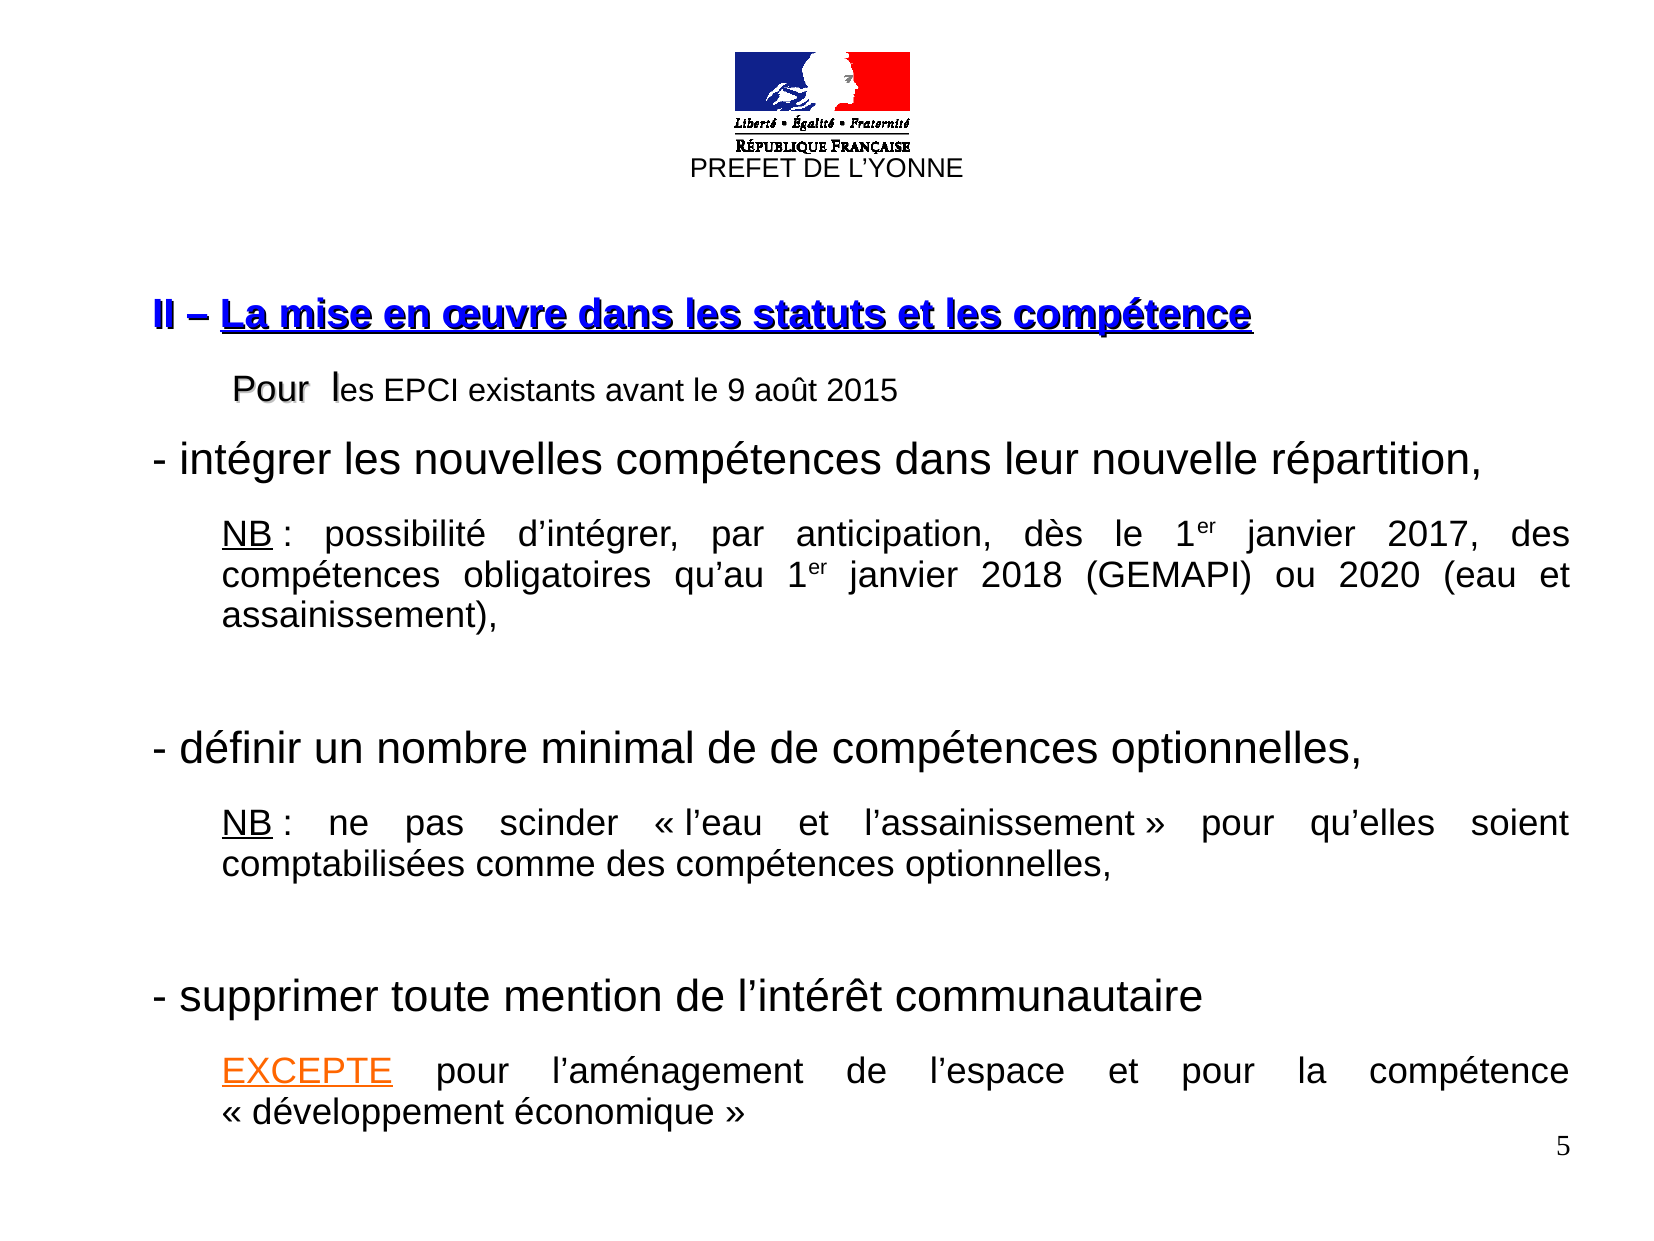

# PREFET DE L’YONNE
II – La mise en œuvre dans les statuts et les compétence
 Pour les EPCI existants avant le 9 août 2015
- intégrer les nouvelles compétences dans leur nouvelle répartition,
NB : possibilité d’intégrer, par anticipation, dès le 1er janvier 2017, des compétences obligatoires qu’au 1er janvier 2018 (GEMAPI) ou 2020 (eau et assainissement),
- définir un nombre minimal de de compétences optionnelles,
NB : ne pas scinder « l’eau et l’assainissement » pour qu’elles soient comptabilisées comme des compétences optionnelles,
- supprimer toute mention de l’intérêt communautaire
EXCEPTE pour l’aménagement de l’espace et pour la compétence « développement économique »
5